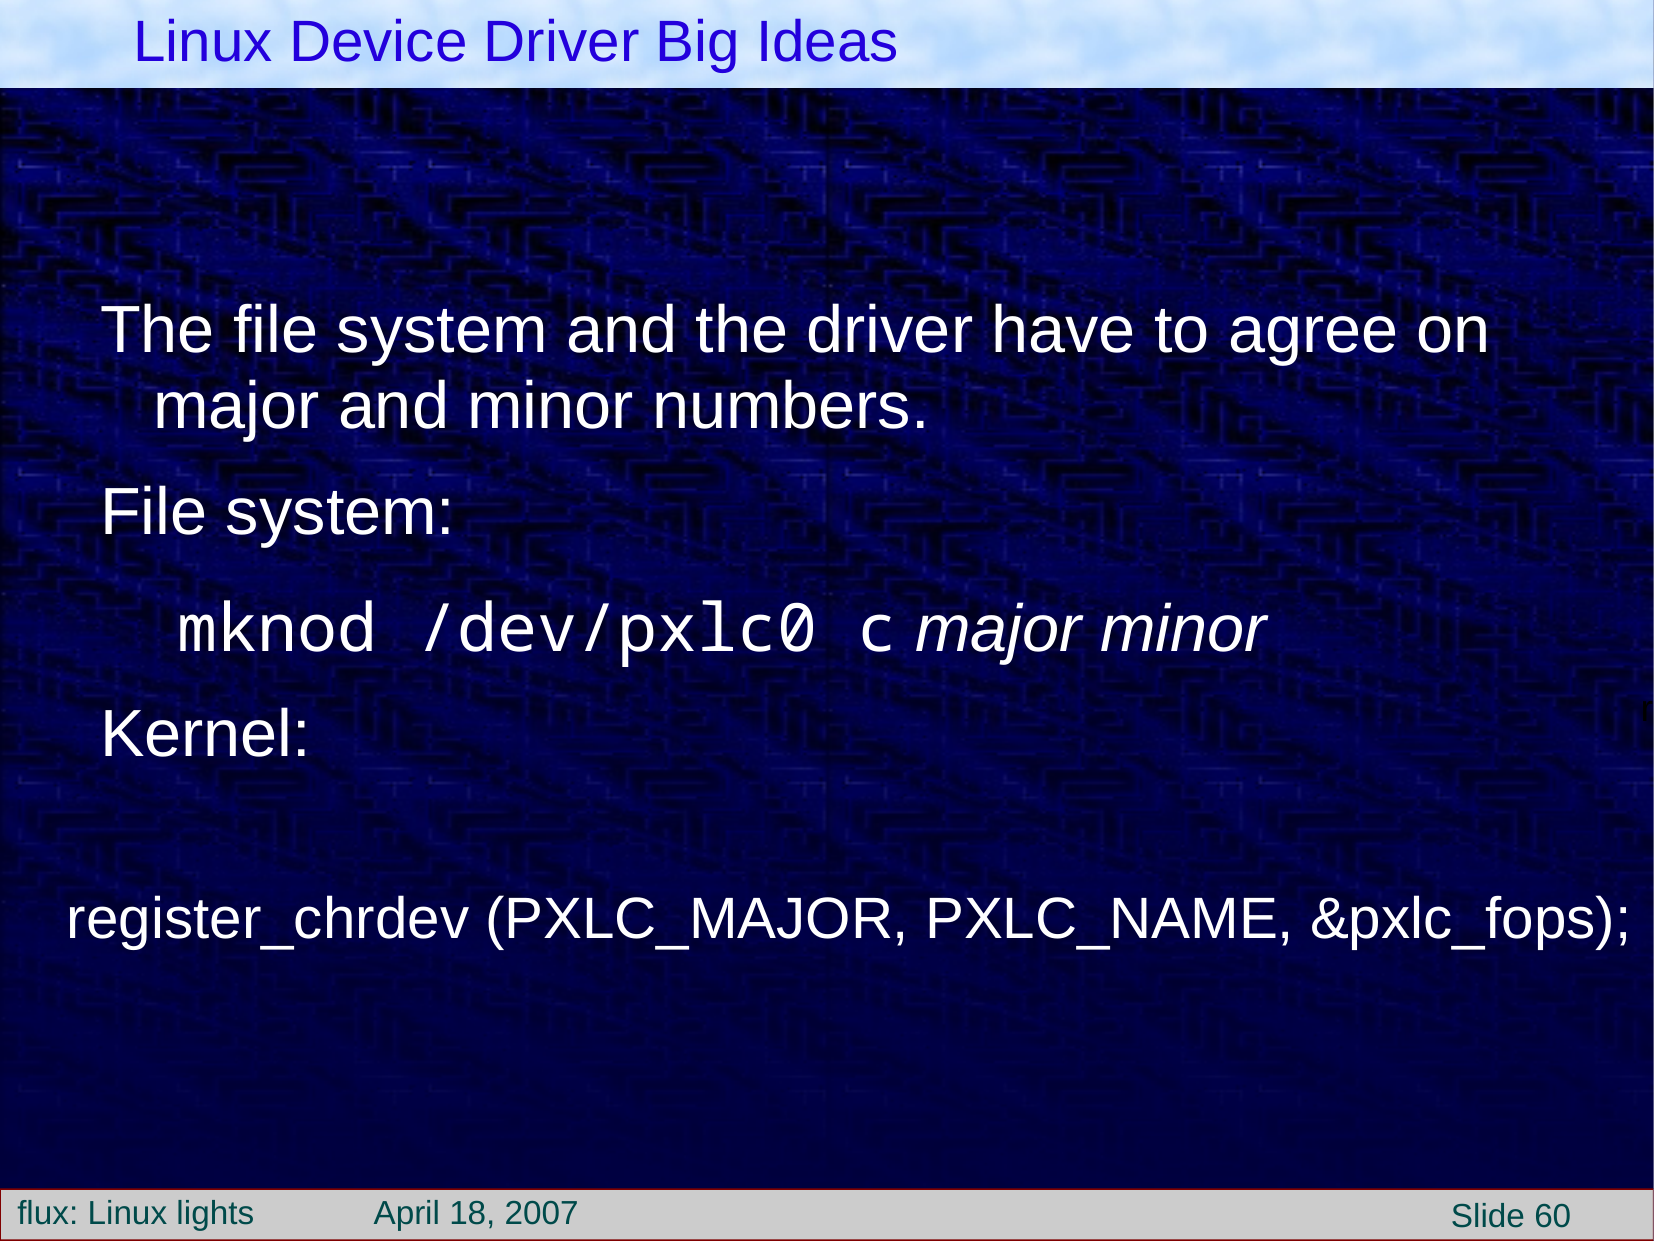

Linux Device Driver Big Ideas
# The file system and the driver have to agree on major and minor numbers.
File system:
mknod /dev/pxlc0 c major minor
Kernel:
re
register_chrdev (PXLC_MAJOR, PXLC_NAME, &pxlc_fops);
flux: Linux lights	April 18, 2007
Slide